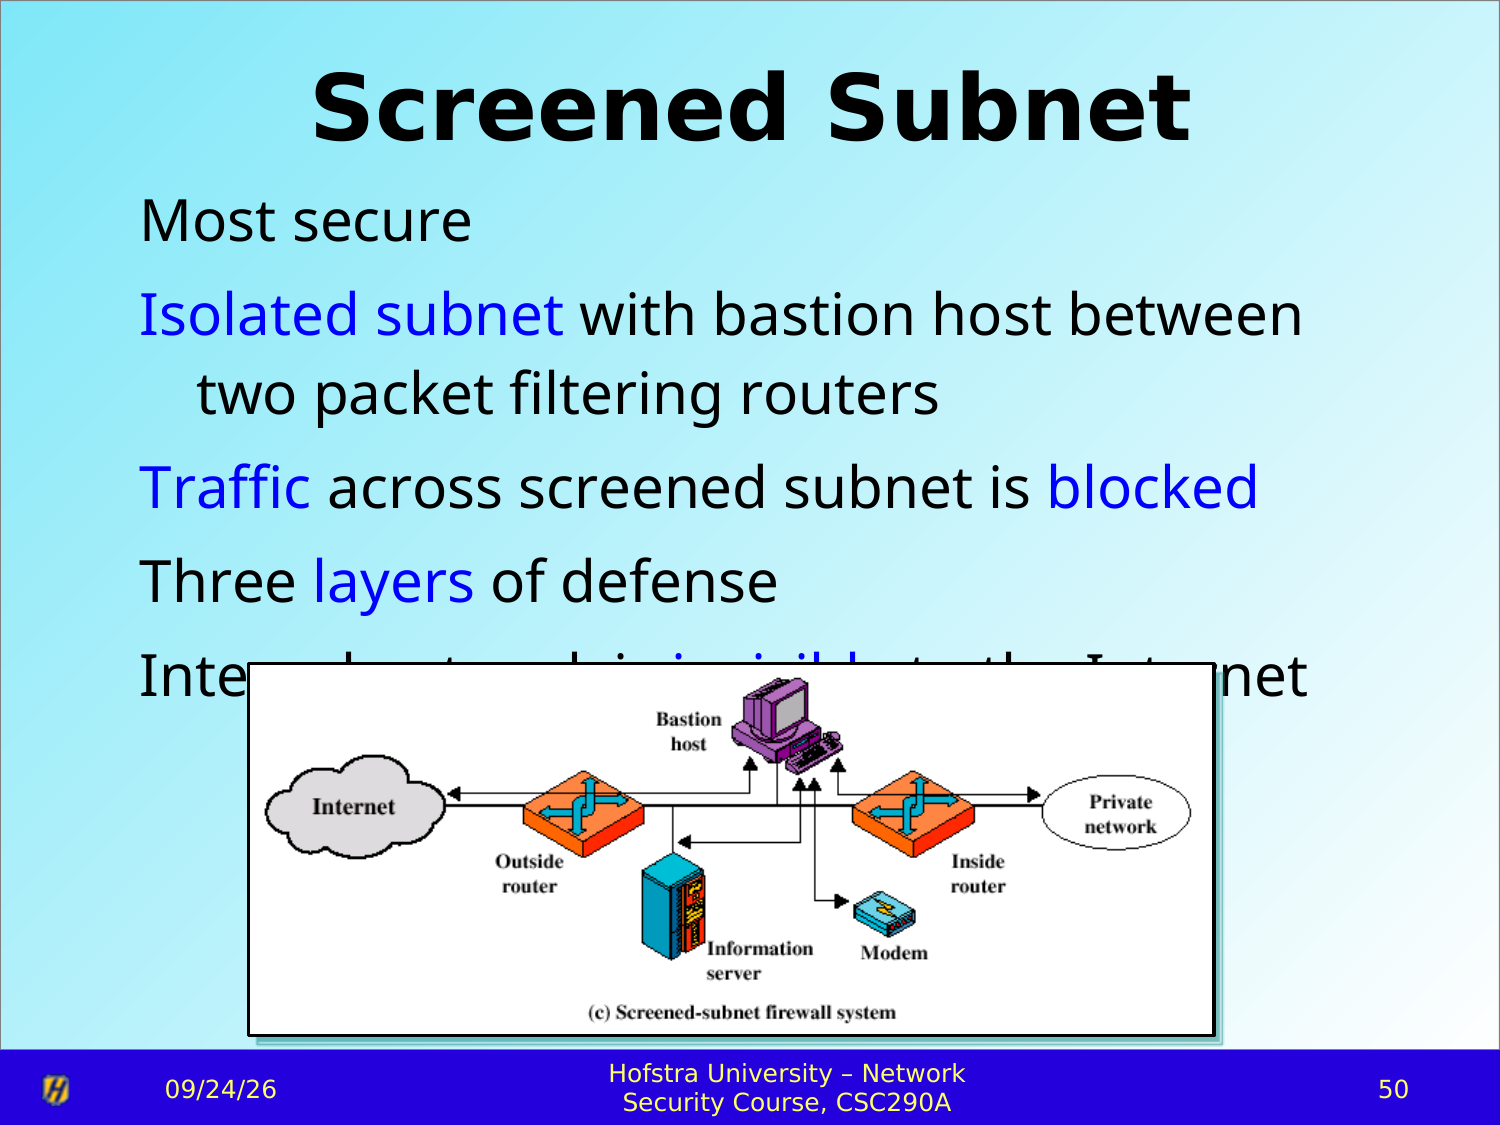

# Screened Subnet
Most secure
Isolated subnet with bastion host between two packet filtering routers
Traffic across screened subnet is blocked
Three layers of defense
Internal network is invisible to the Internet
50